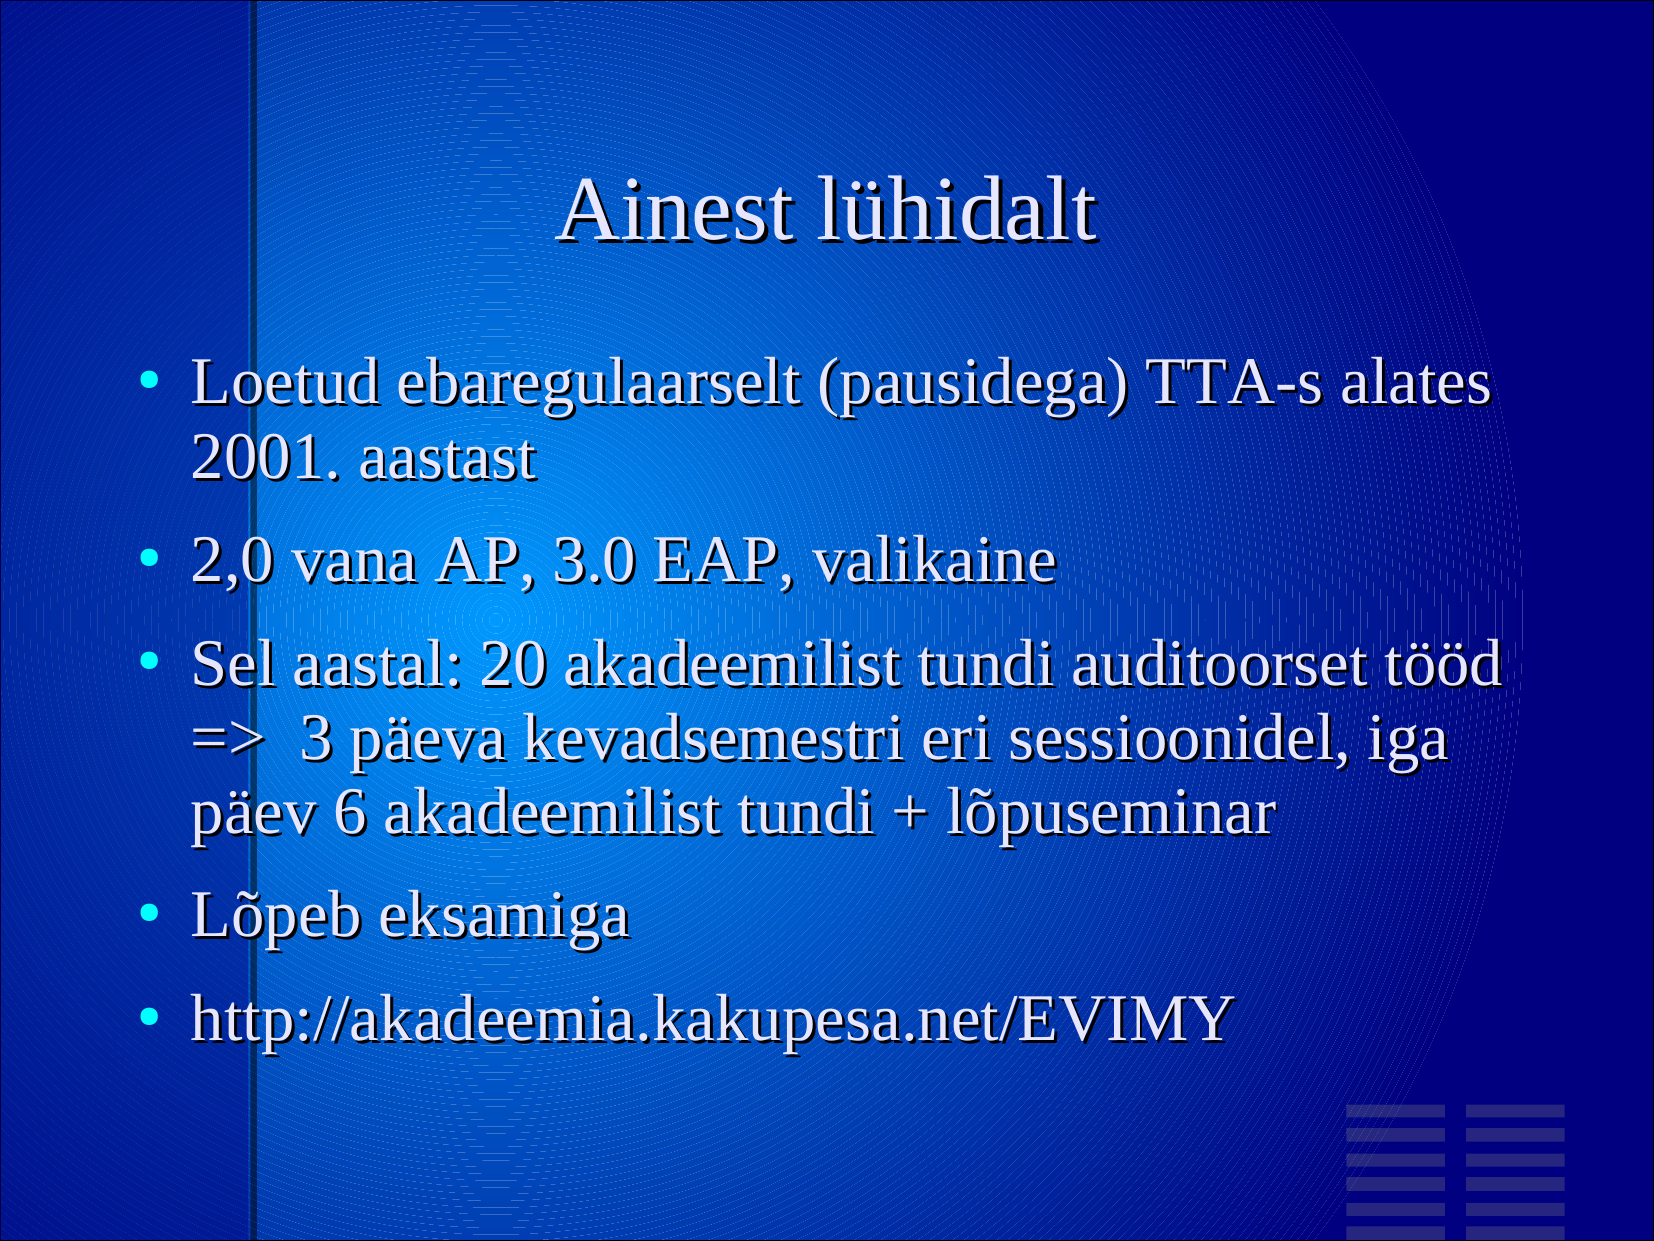

# Ainest lühidalt
Loetud ebaregulaarselt (pausidega) TTA-s alates 2001. aastast
2,0 vana AP, 3.0 EAP, valikaine
Sel aastal: 20 akadeemilist tundi auditoorset tööd => 3 päeva kevadsemestri eri sessioonidel, iga päev 6 akadeemilist tundi + lõpuseminar
Lõpeb eksamiga
http://akadeemia.kakupesa.net/EVIMY